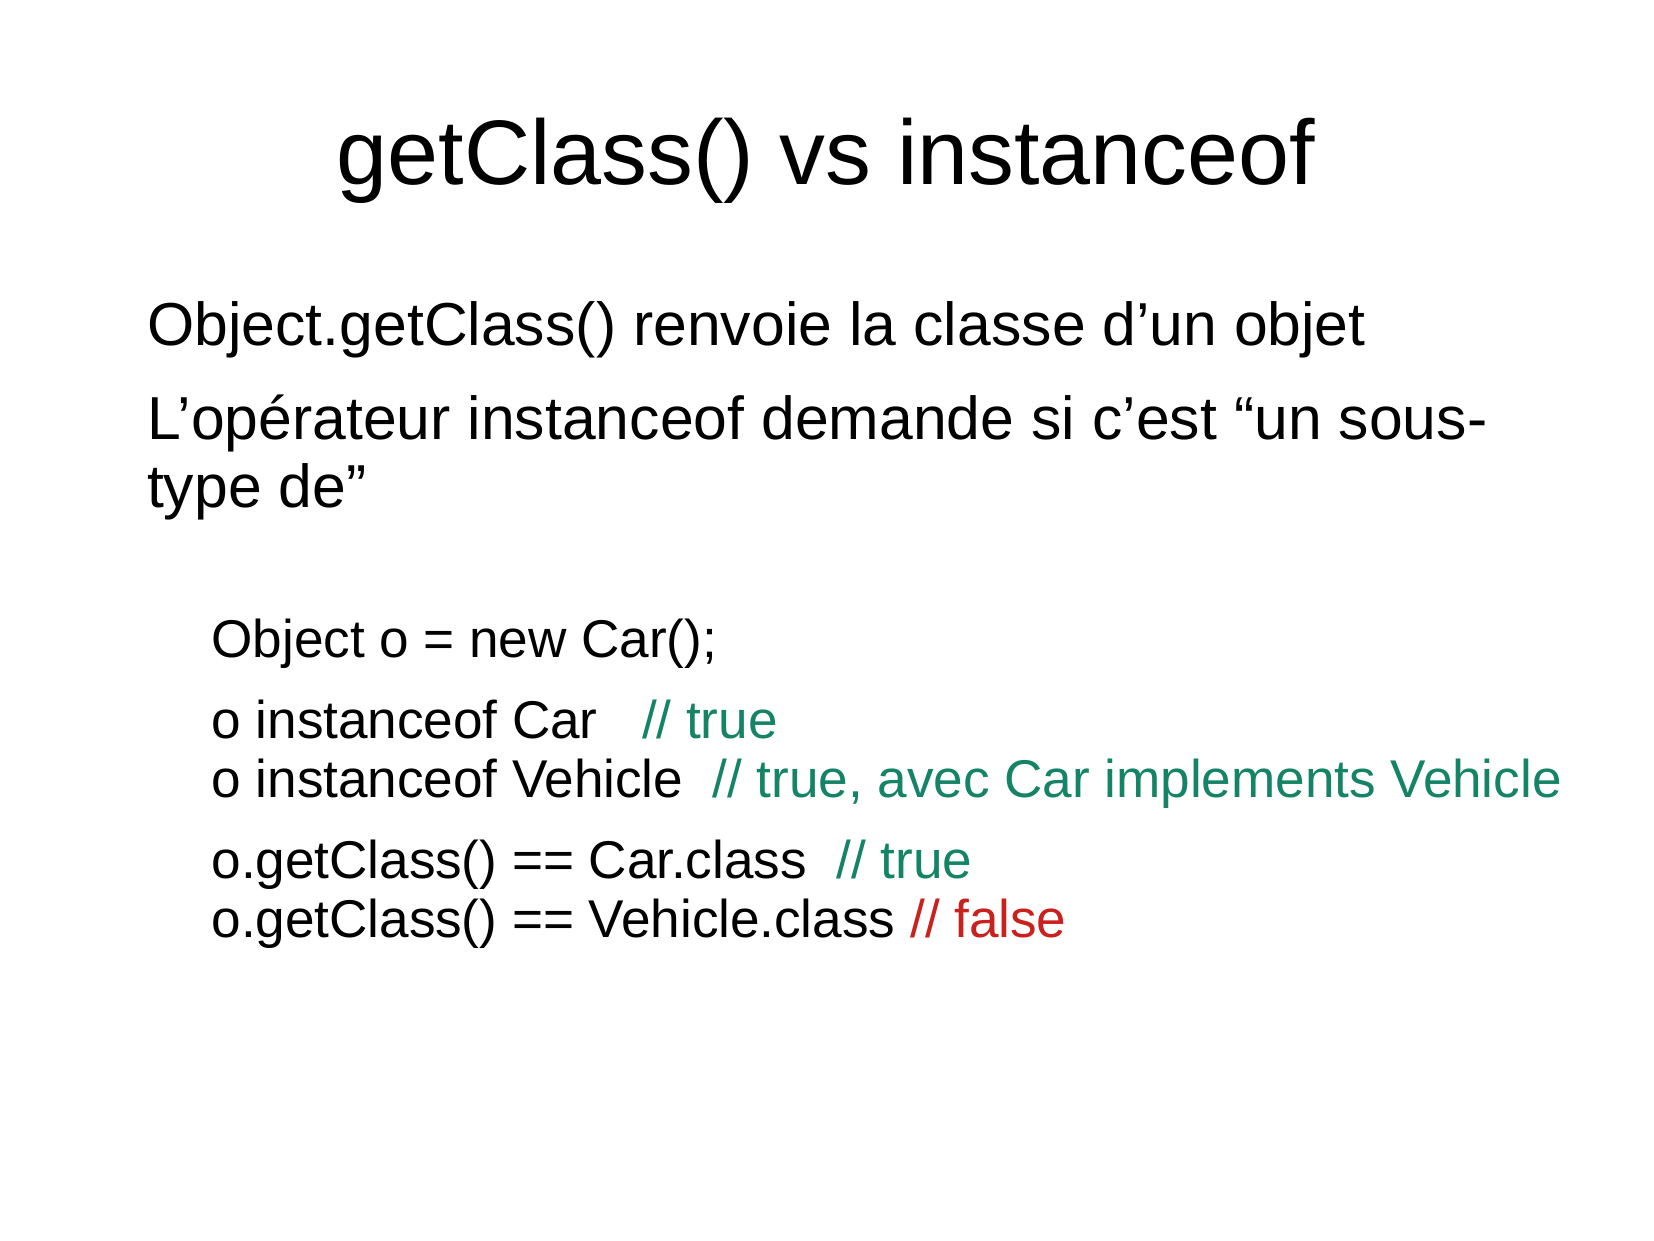

# getClass() vs instanceof
Object.getClass() renvoie la classe d’un objet
L’opérateur instanceof demande si c’est “un sous-type de”
Object o = new Car();
o instanceof Car // true
o instanceof Vehicle // true, avec Car implements Vehicle
o.getClass() == Car.class // true
o.getClass() == Vehicle.class // false